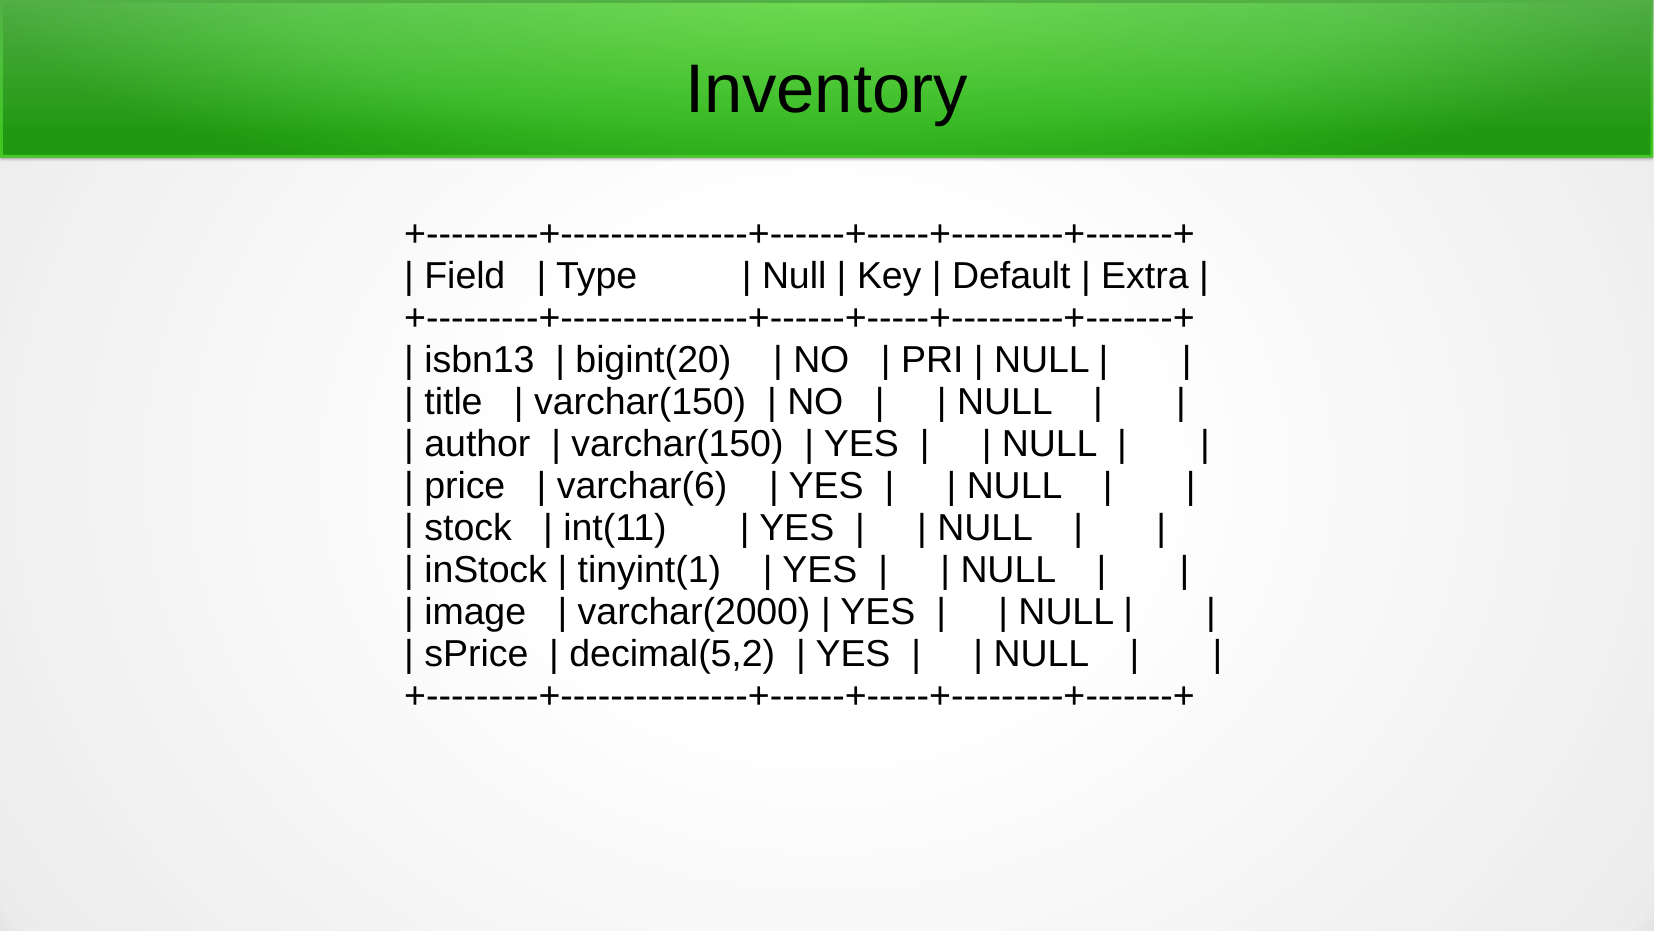

# Inventory
+---------+---------------+------+-----+---------+-------+
| Field | Type | Null | Key | Default | Extra |
+---------+---------------+------+-----+---------+-------+
| isbn13 | bigint(20) | NO | PRI | NULL | |
| title | varchar(150) | NO | | NULL | |
| author | varchar(150) | YES | | NULL | |
| price | varchar(6) | YES | | NULL | |
| stock | int(11) | YES | | NULL | |
| inStock | tinyint(1) | YES | | NULL | |
| image | varchar(2000) | YES | | NULL | |
| sPrice | decimal(5,2) | YES | | NULL | |
+---------+---------------+------+-----+---------+-------+